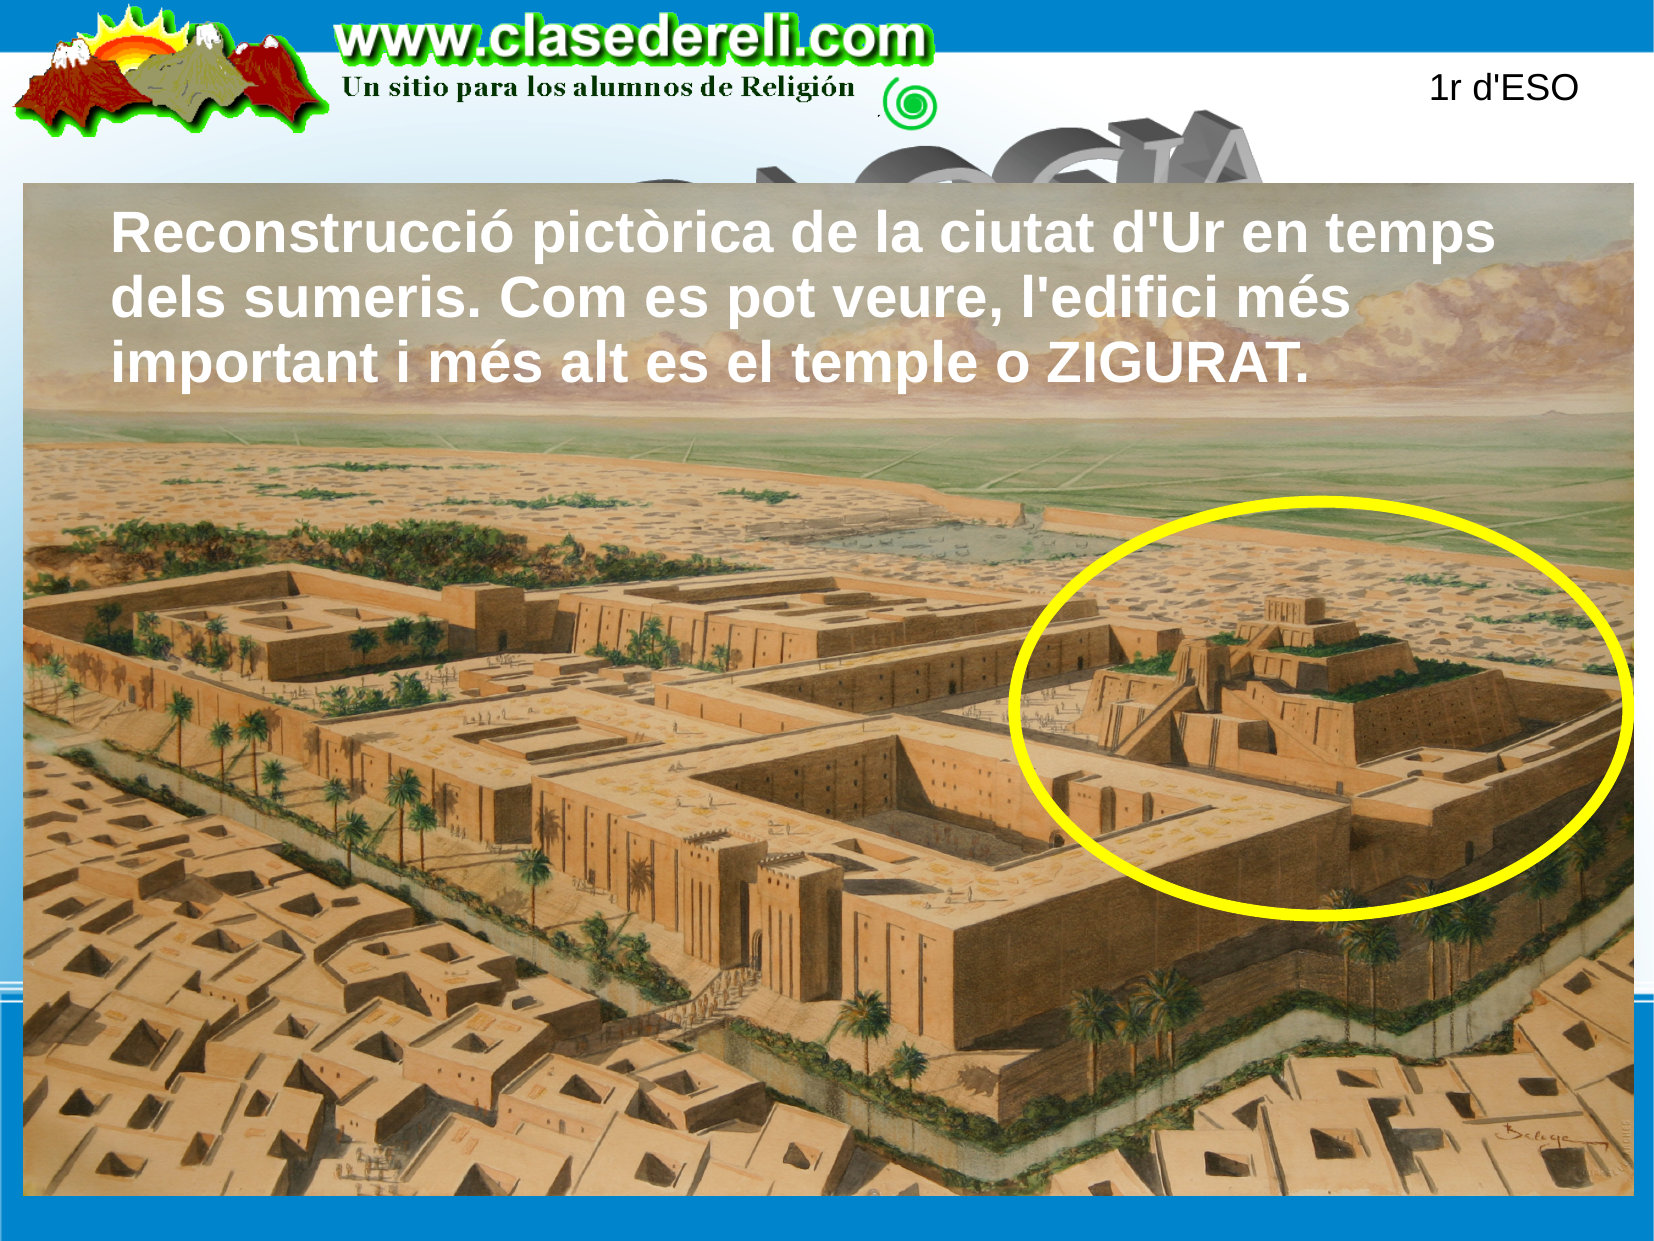

Reconstrucció pictòrica de la ciutat d'Ur en temps dels sumeris. Com es pot veure, l'edifici més important i més alt es el temple o ZIGURAT.